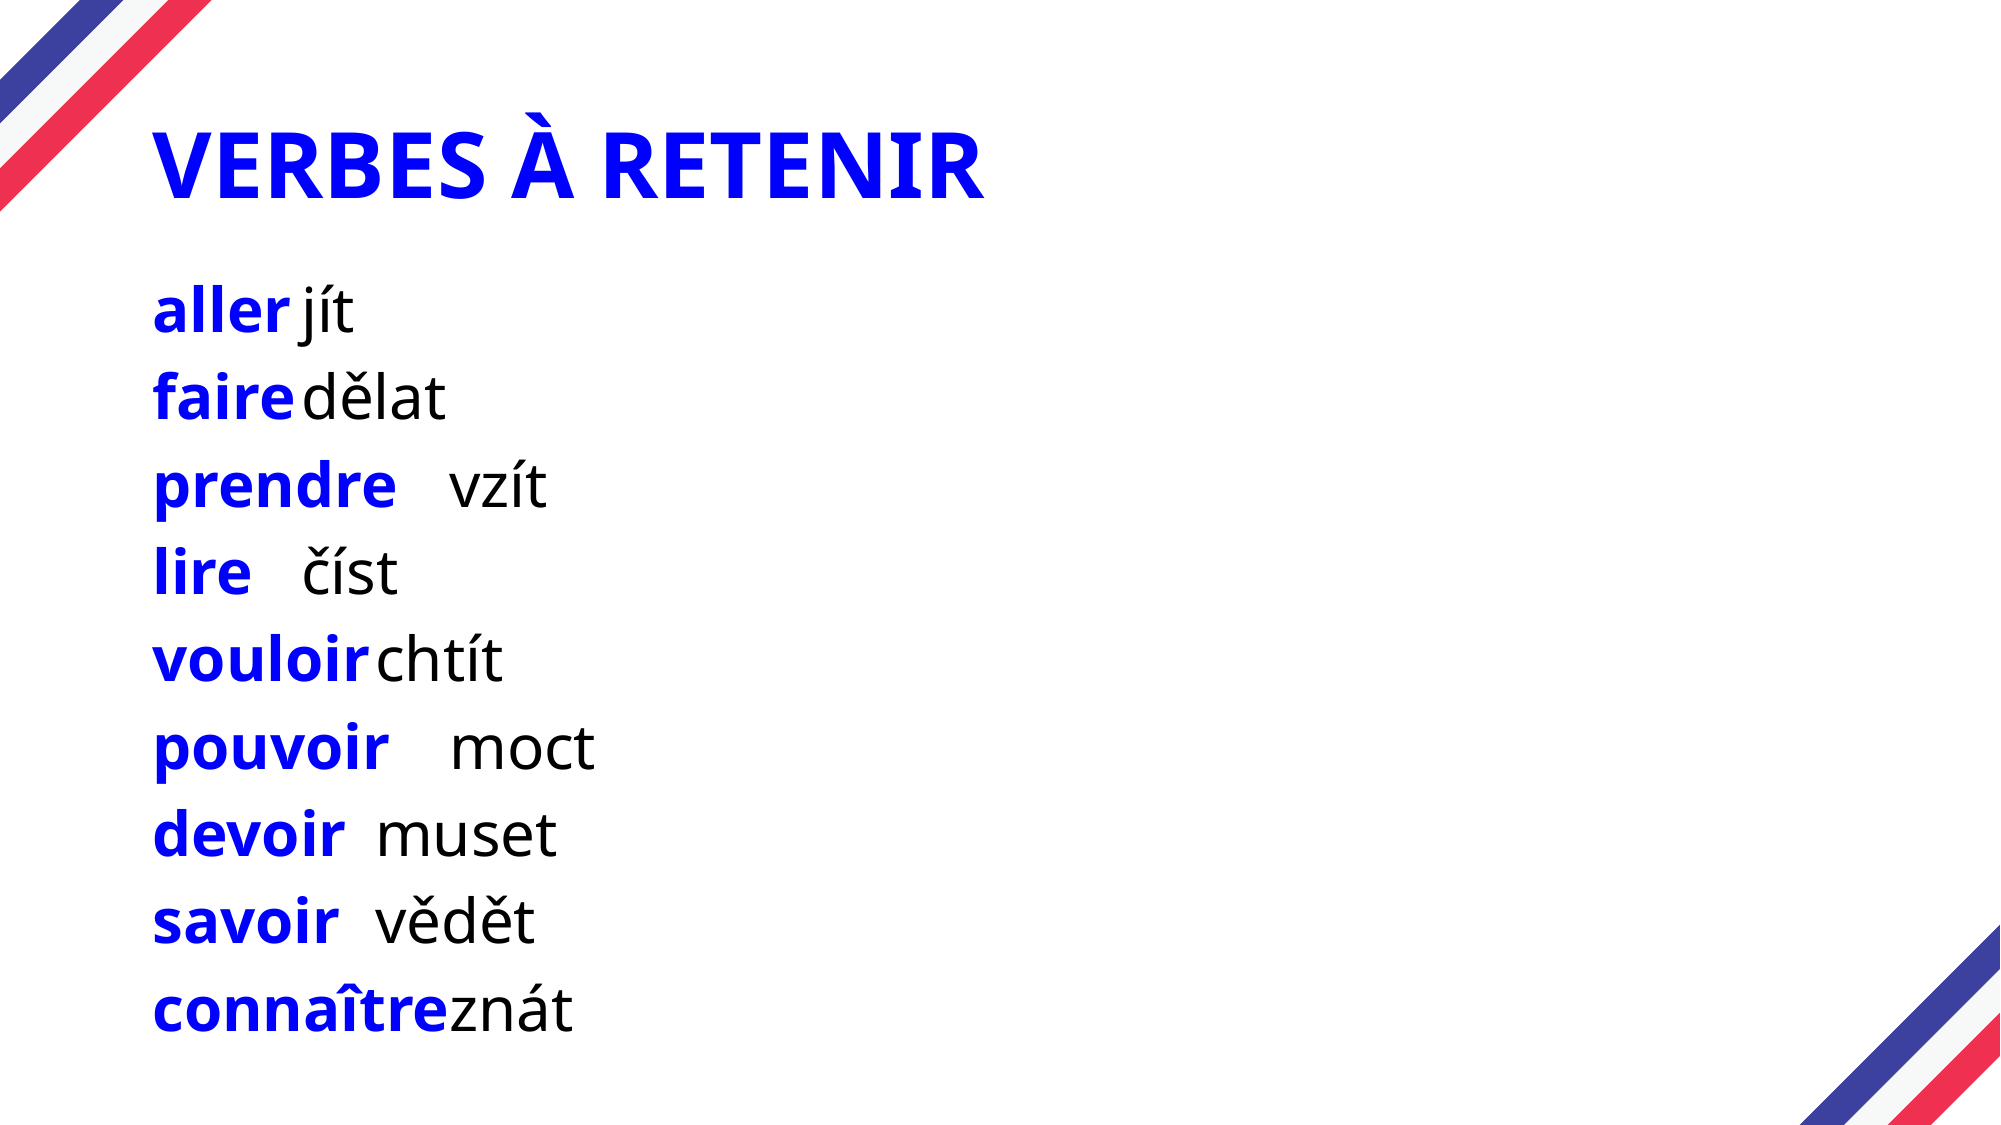

# VERBES À RETENIR
aller					jít
faire					dělat
prendre				vzít
lire					číst
vouloir				chtít
pouvoir				moct
devoir				muset
savoir				vědět
connaître				znát